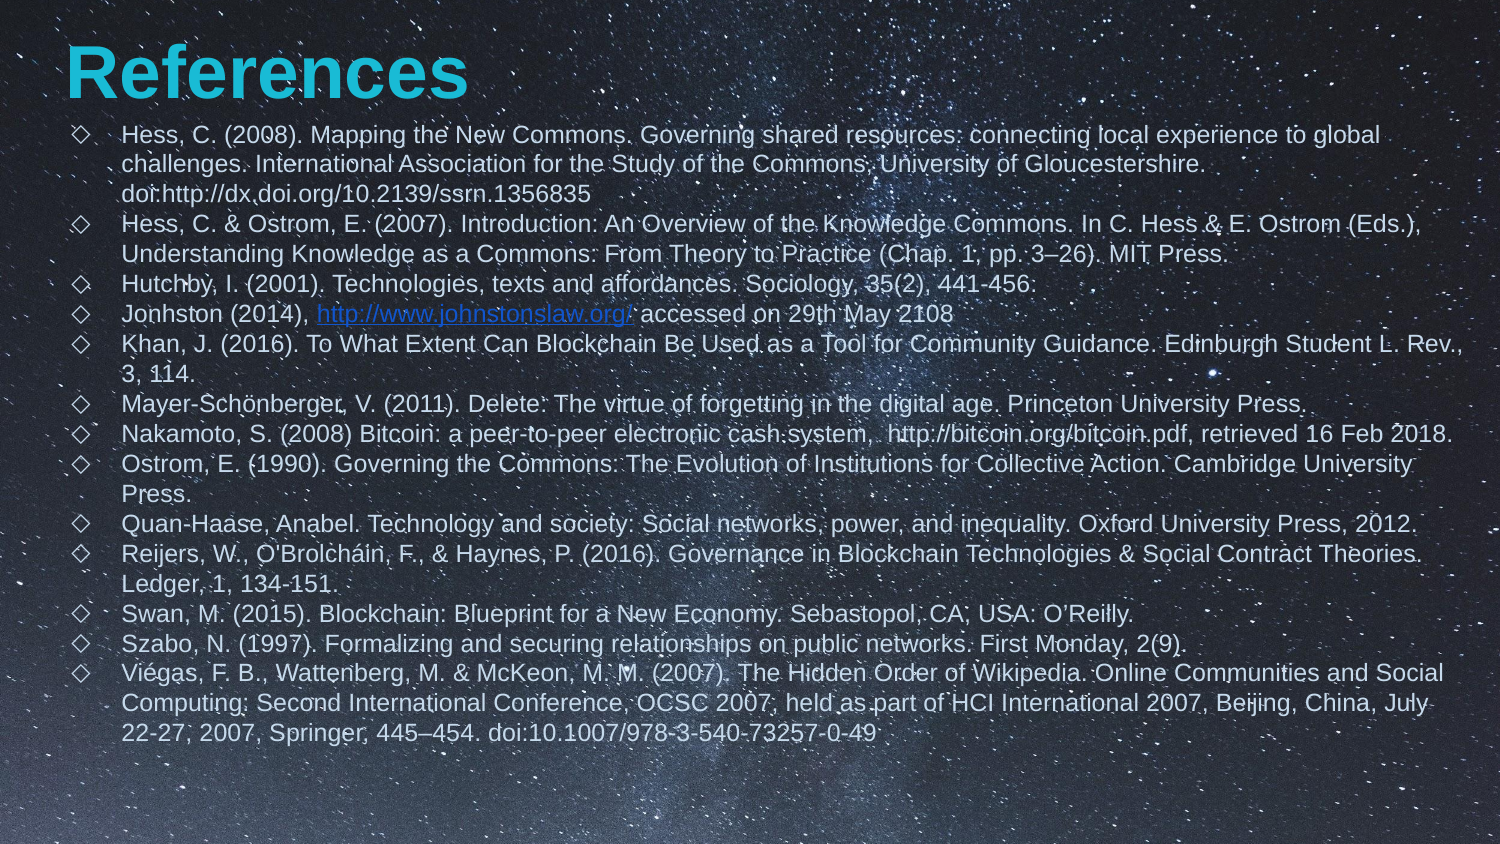

# References
Hess, C. (2008). Mapping the New Commons. Governing shared resources: connecting local experience to global challenges. International Association for the Study of the Commons, University of Gloucestershire. doi:http://dx.doi.org/10.2139/ssrn.1356835
Hess, C. & Ostrom, E. (2007). Introduction: An Overview of the Knowledge Commons. In C. Hess & E. Ostrom (Eds.), Understanding Knowledge as a Commons: From Theory to Practice (Chap. 1, pp. 3–26). MIT Press.
Hutchby, I. (2001). Technologies, texts and affordances. Sociology, 35(2), 441-456.
Jonhston (2014), http://www.johnstonslaw.org/ accessed on 29th May 2108
Khan, J. (2016). To What Extent Can Blockchain Be Used as a Tool for Community Guidance. Edinburgh Student L. Rev., 3, 114.
Mayer-Schönberger, V. (2011). Delete: The virtue of forgetting in the digital age. Princeton University Press.
Nakamoto, S. (2008) Bitcoin: a peer-to-peer electronic cash system, http://bitcoin.org/bitcoin.pdf, retrieved 16 Feb 2018.
Ostrom, E. (1990). Governing the Commons: The Evolution of Institutions for Collective Action. Cambridge University Press.
Quan-Haase, Anabel. Technology and society: Social networks, power, and inequality. Oxford University Press, 2012.
Reijers, W., O'Brolcháin, F., & Haynes, P. (2016). Governance in Blockchain Technologies & Social Contract Theories. Ledger, 1, 134-151.
Swan, M. (2015). Blockchain: Blueprint for a New Economy. Sebastopol, CA, USA: O’Reilly.
Szabo, N. (1997). Formalizing and securing relationships on public networks. First Monday, 2(9).
Viégas, F. B., Wattenberg, M. & McKeon, M. M. (2007). The Hidden Order of Wikipedia. Online Communities and Social Computing: Second International Conference, OCSC 2007, held as part of HCI International 2007, Beijing, China, July 22-27, 2007, Springer, 445–454. doi:10.1007/978-3-540-73257-0-49